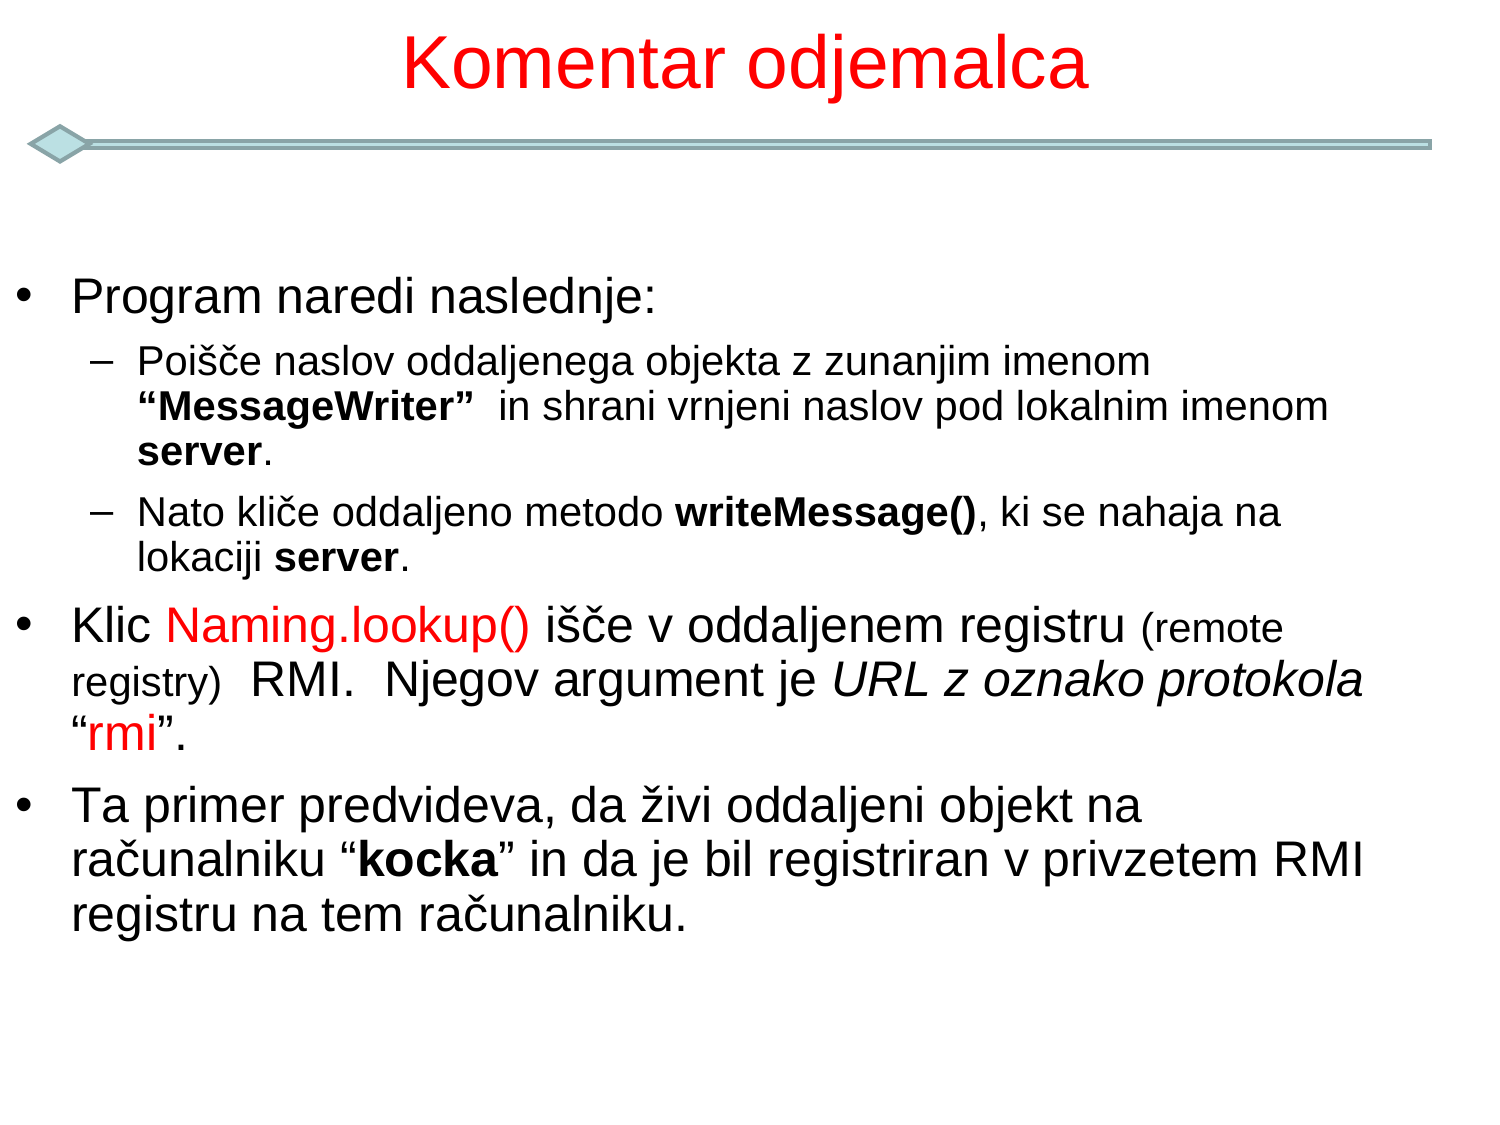

# Komentar odjemalca
Program naredi naslednje:
Poišče naslov oddaljenega objekta z zunanjim imenom “MessageWriter” in shrani vrnjeni naslov pod lokalnim imenom server.
Nato kliče oddaljeno metodo writeMessage(), ki se nahaja na lokaciji server.
Klic Naming.lookup() išče v oddaljenem registru (remote registry) RMI. Njegov argument je URL z oznako protokola “rmi”.
Ta primer predvideva, da živi oddaljeni objekt na računalniku “kocka” in da je bil registriran v privzetem RMI registru na tem računalniku.